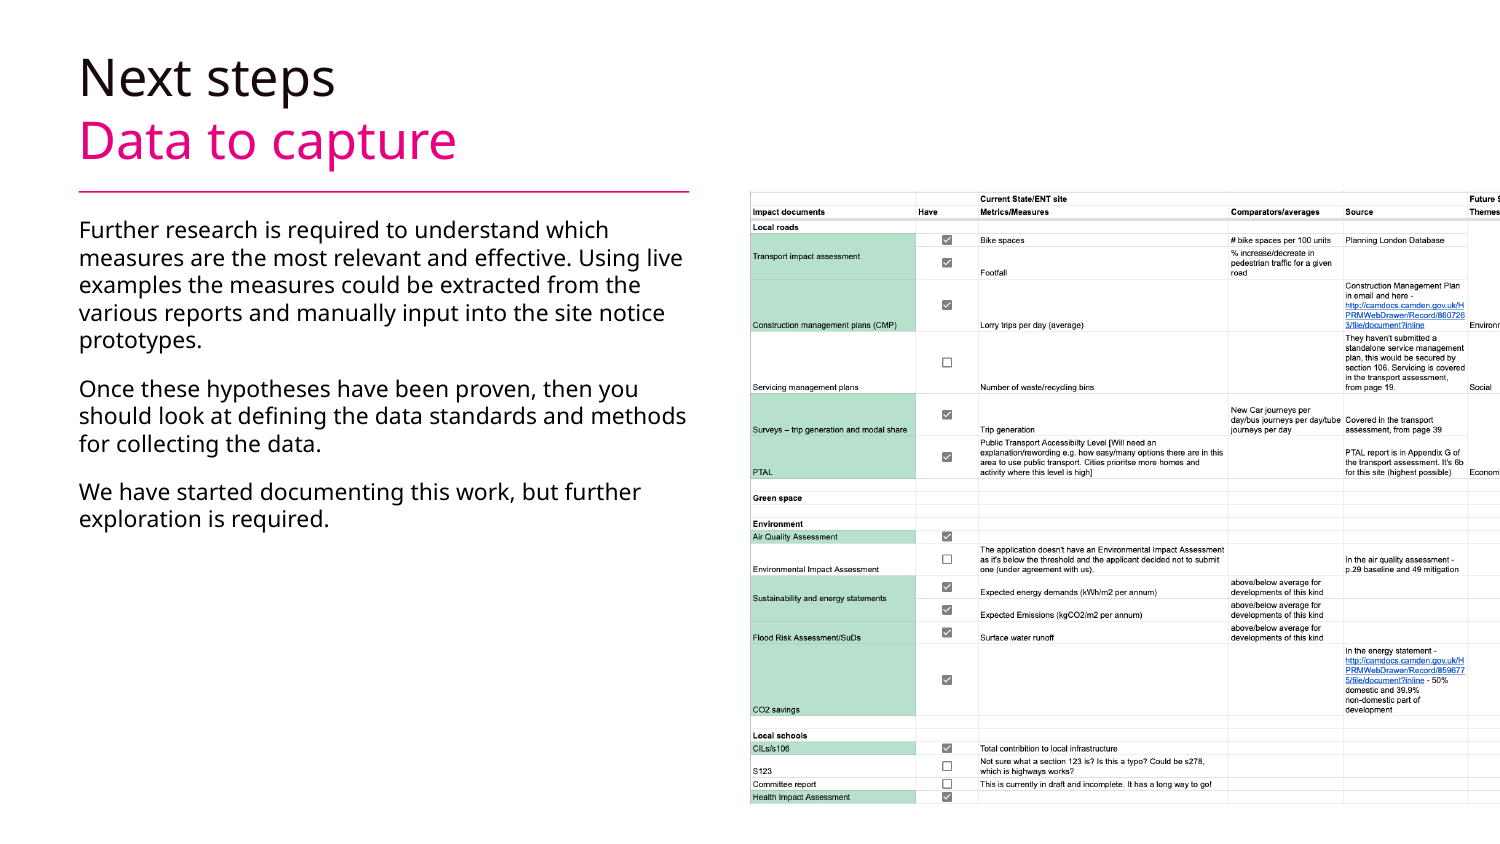

Next steps
Data to capture
Further research is required to understand which measures are the most relevant and effective. Using live examples the measures could be extracted from the various reports and manually input into the site notice prototypes.
Once these hypotheses have been proven, then you should look at defining the data standards and methods for collecting the data.
We have started documenting this work, but further exploration is required.